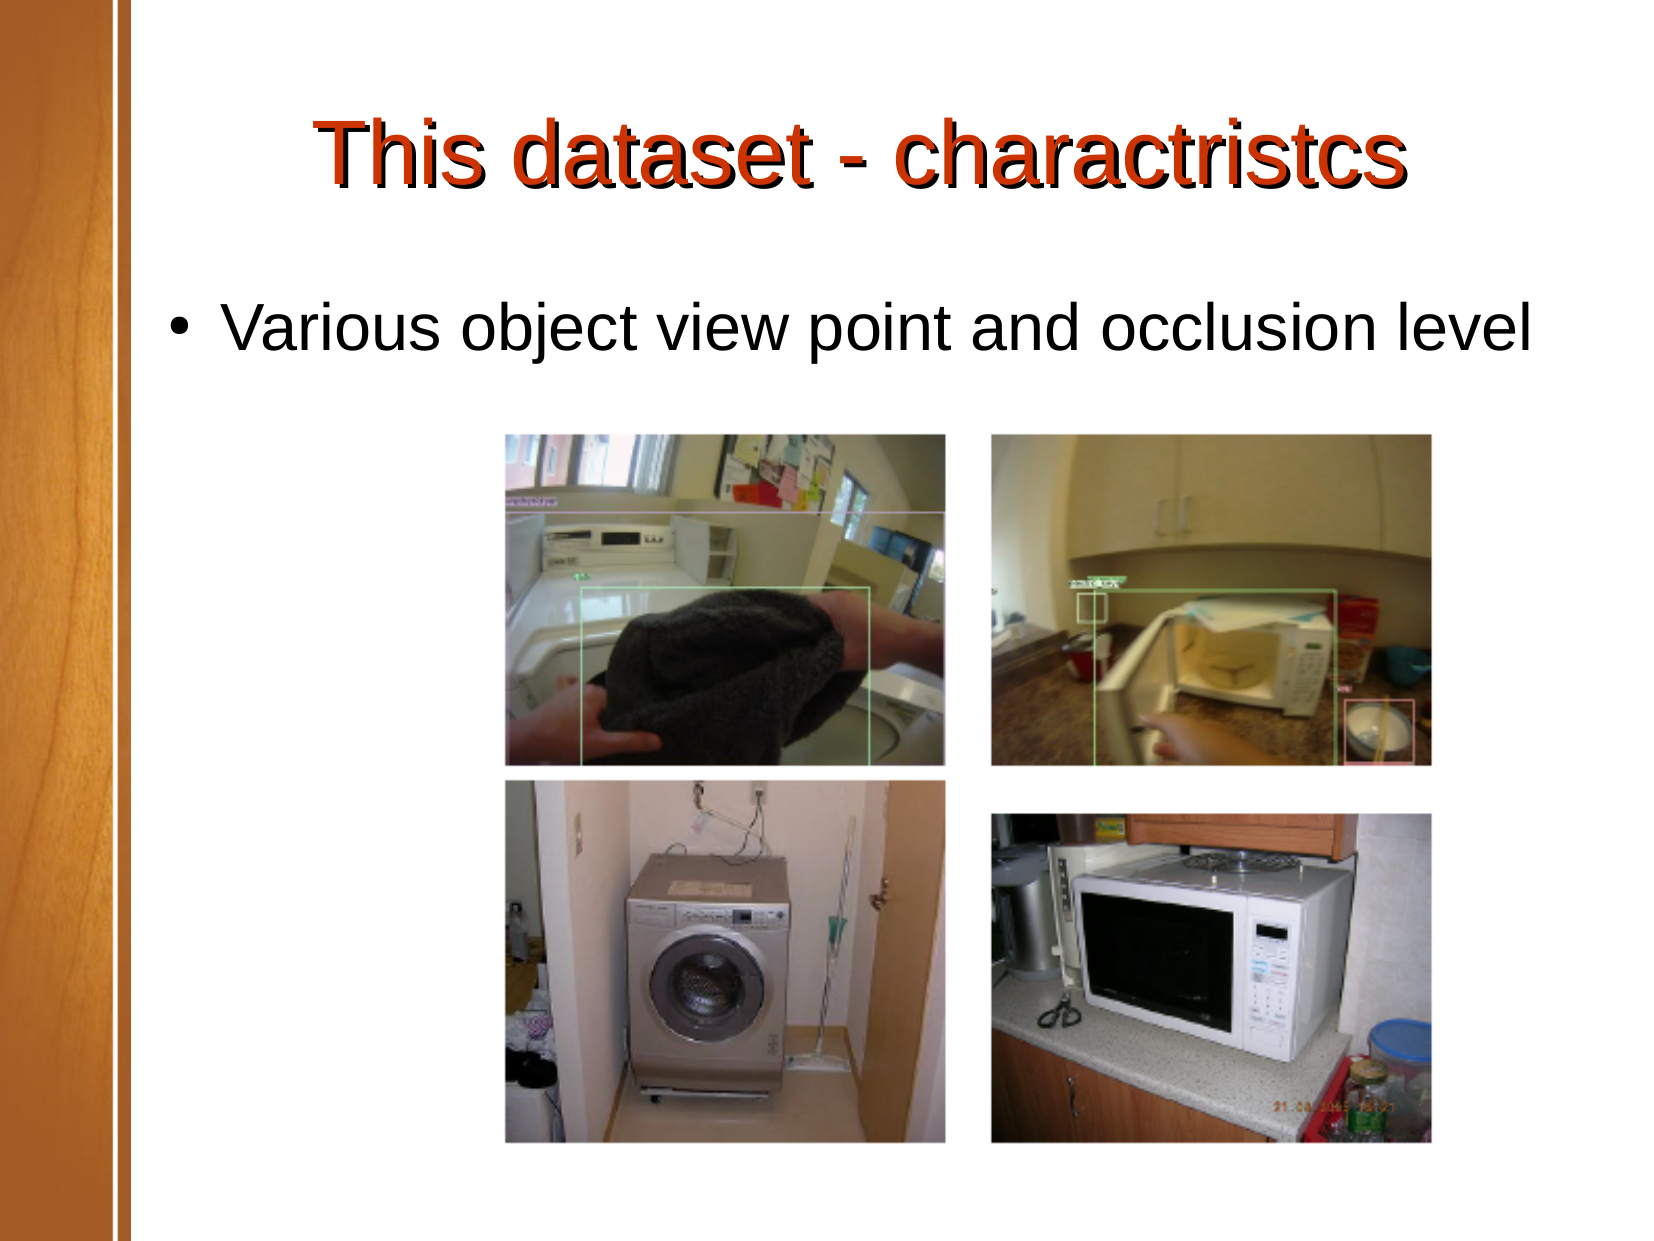

# This dataset - charactristcs
Various object view point and occlusion level